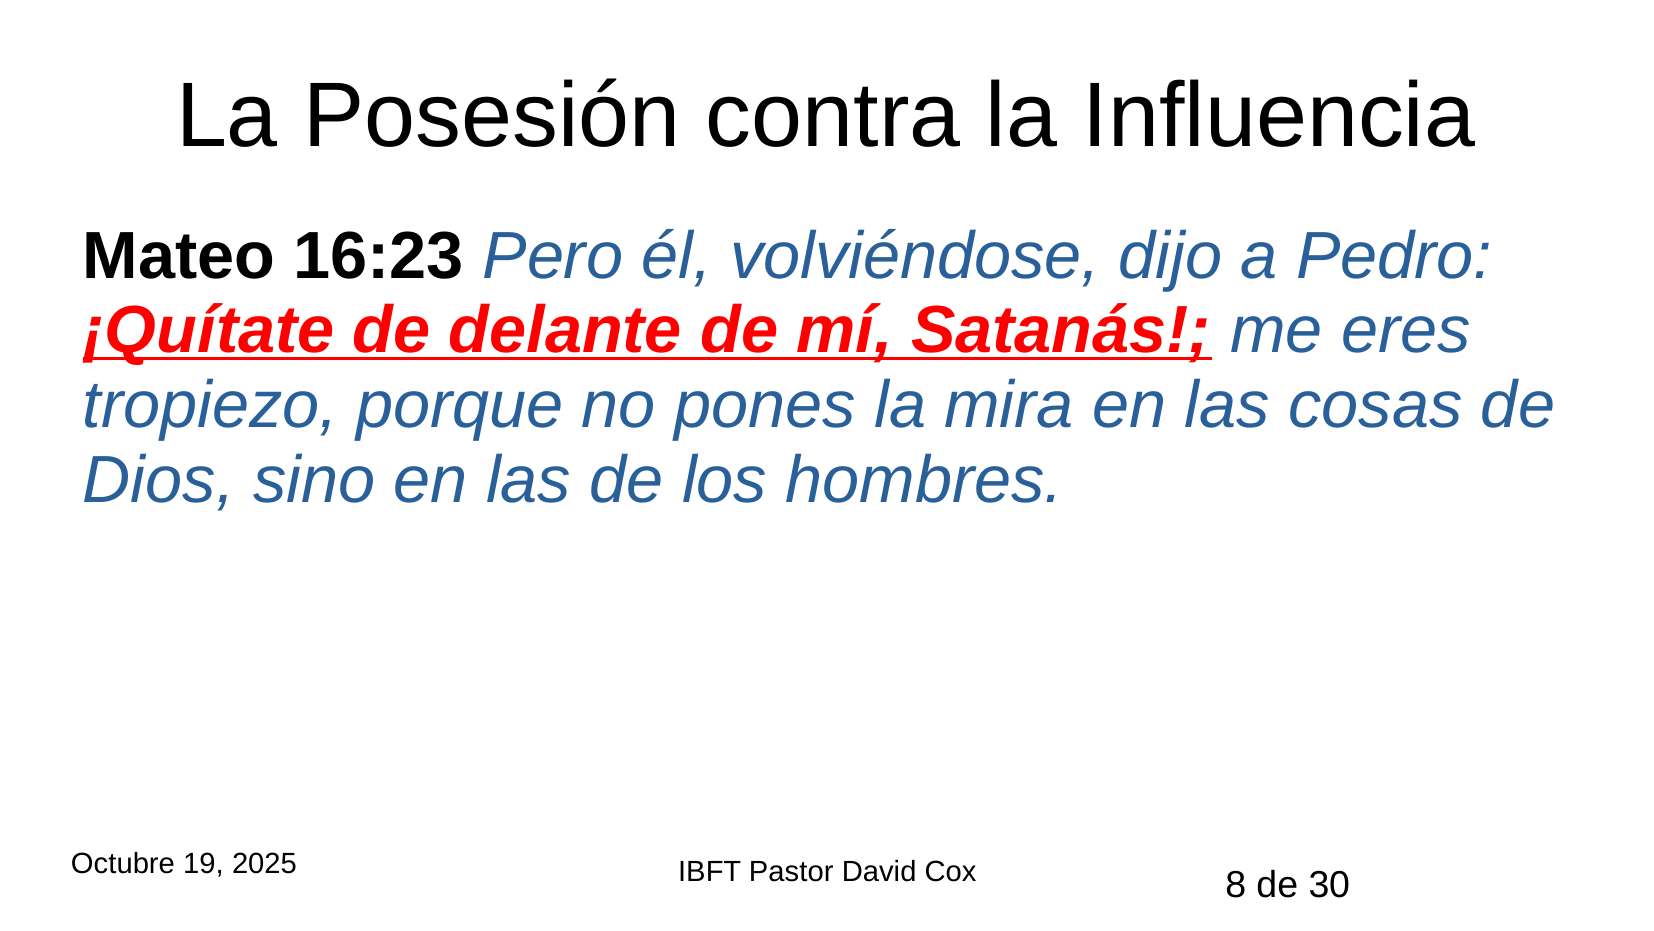

# La Posesión contra la Influencia
Mateo 16:23 Pero él, volviéndose, dijo a Pedro: ¡Quítate de delante de mí, Satanás!; me eres tropiezo, porque no pones la mira en las cosas de Dios, sino en las de los hombres.
Octubre 19, 2025
IBFT Pastor David Cox
 de 30